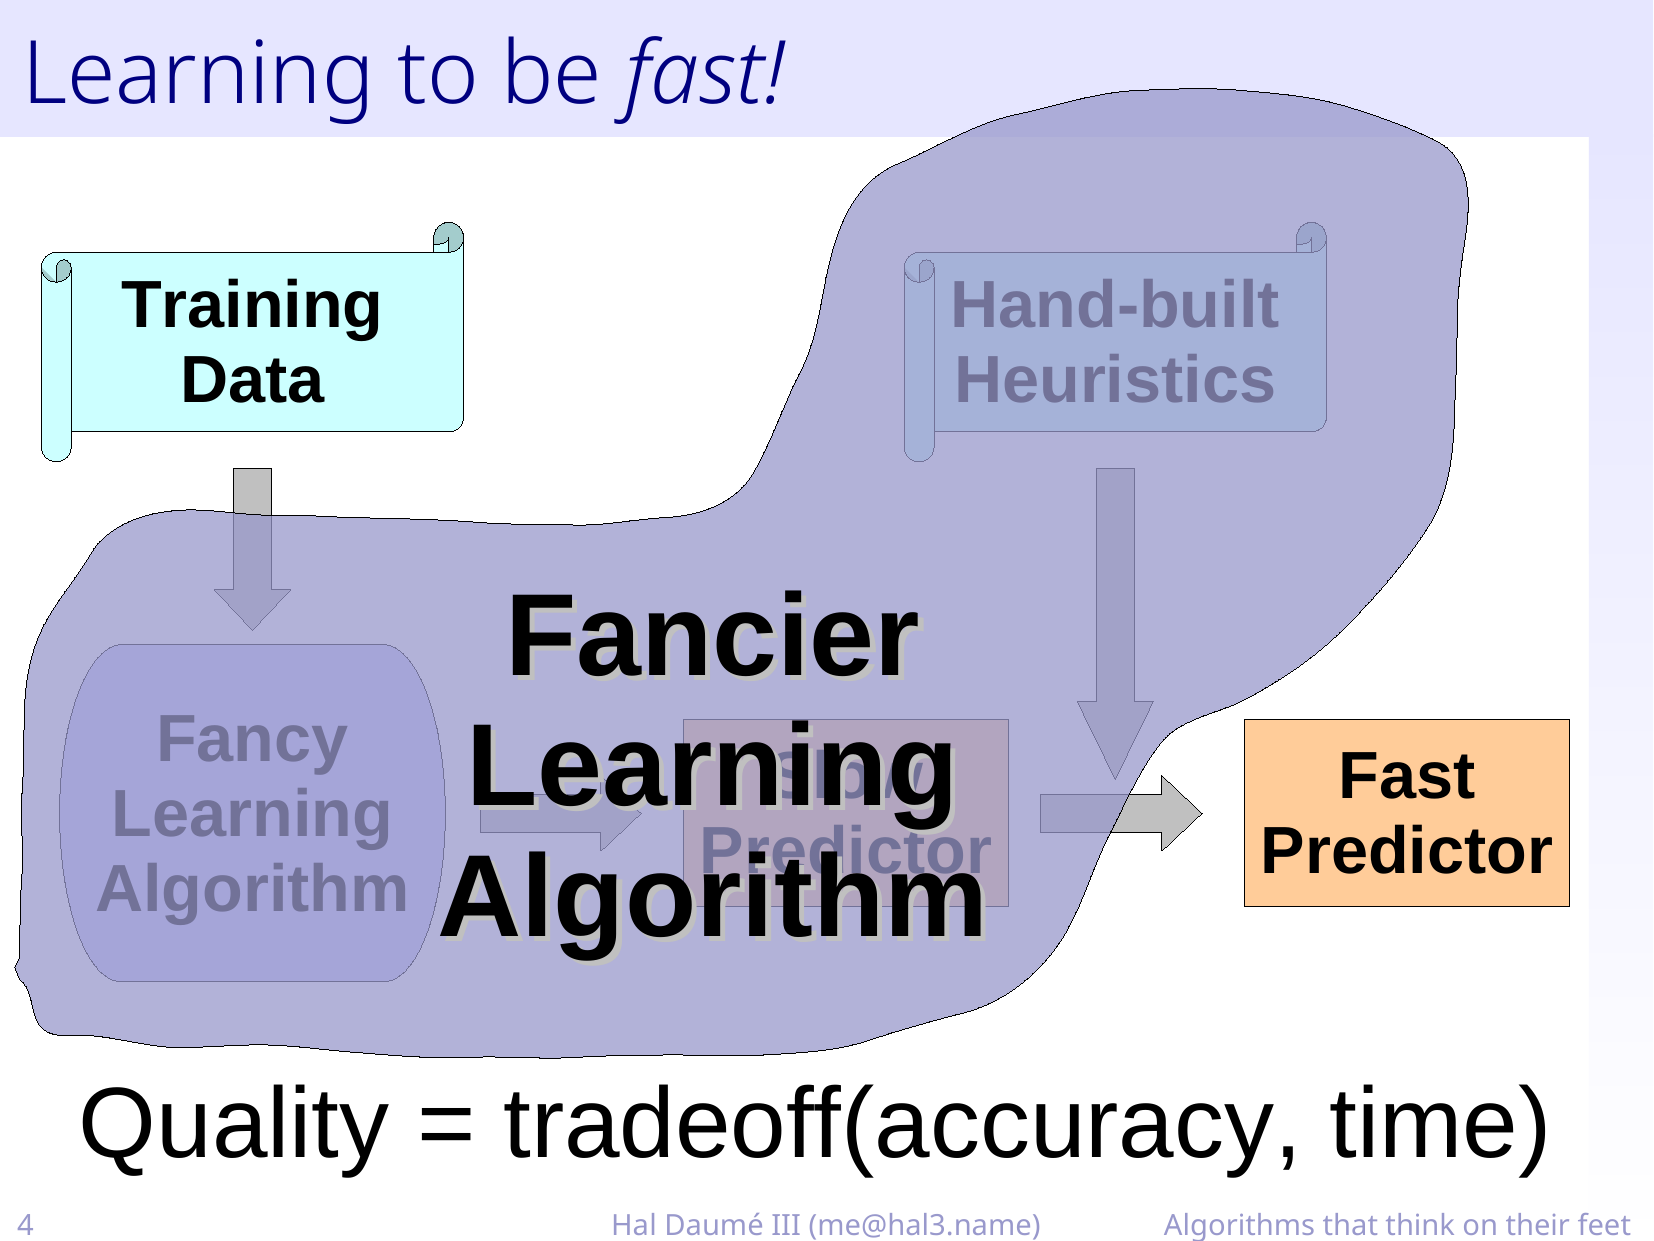

# Learning to be fast!
Fancier
Learning
Algorithm
Training
Data
Hand-built
Heuristics
Fancy
Learning
Algorithm
Slow
Predictor
Fast
Predictor
Quality = tradeoff(accuracy, time)